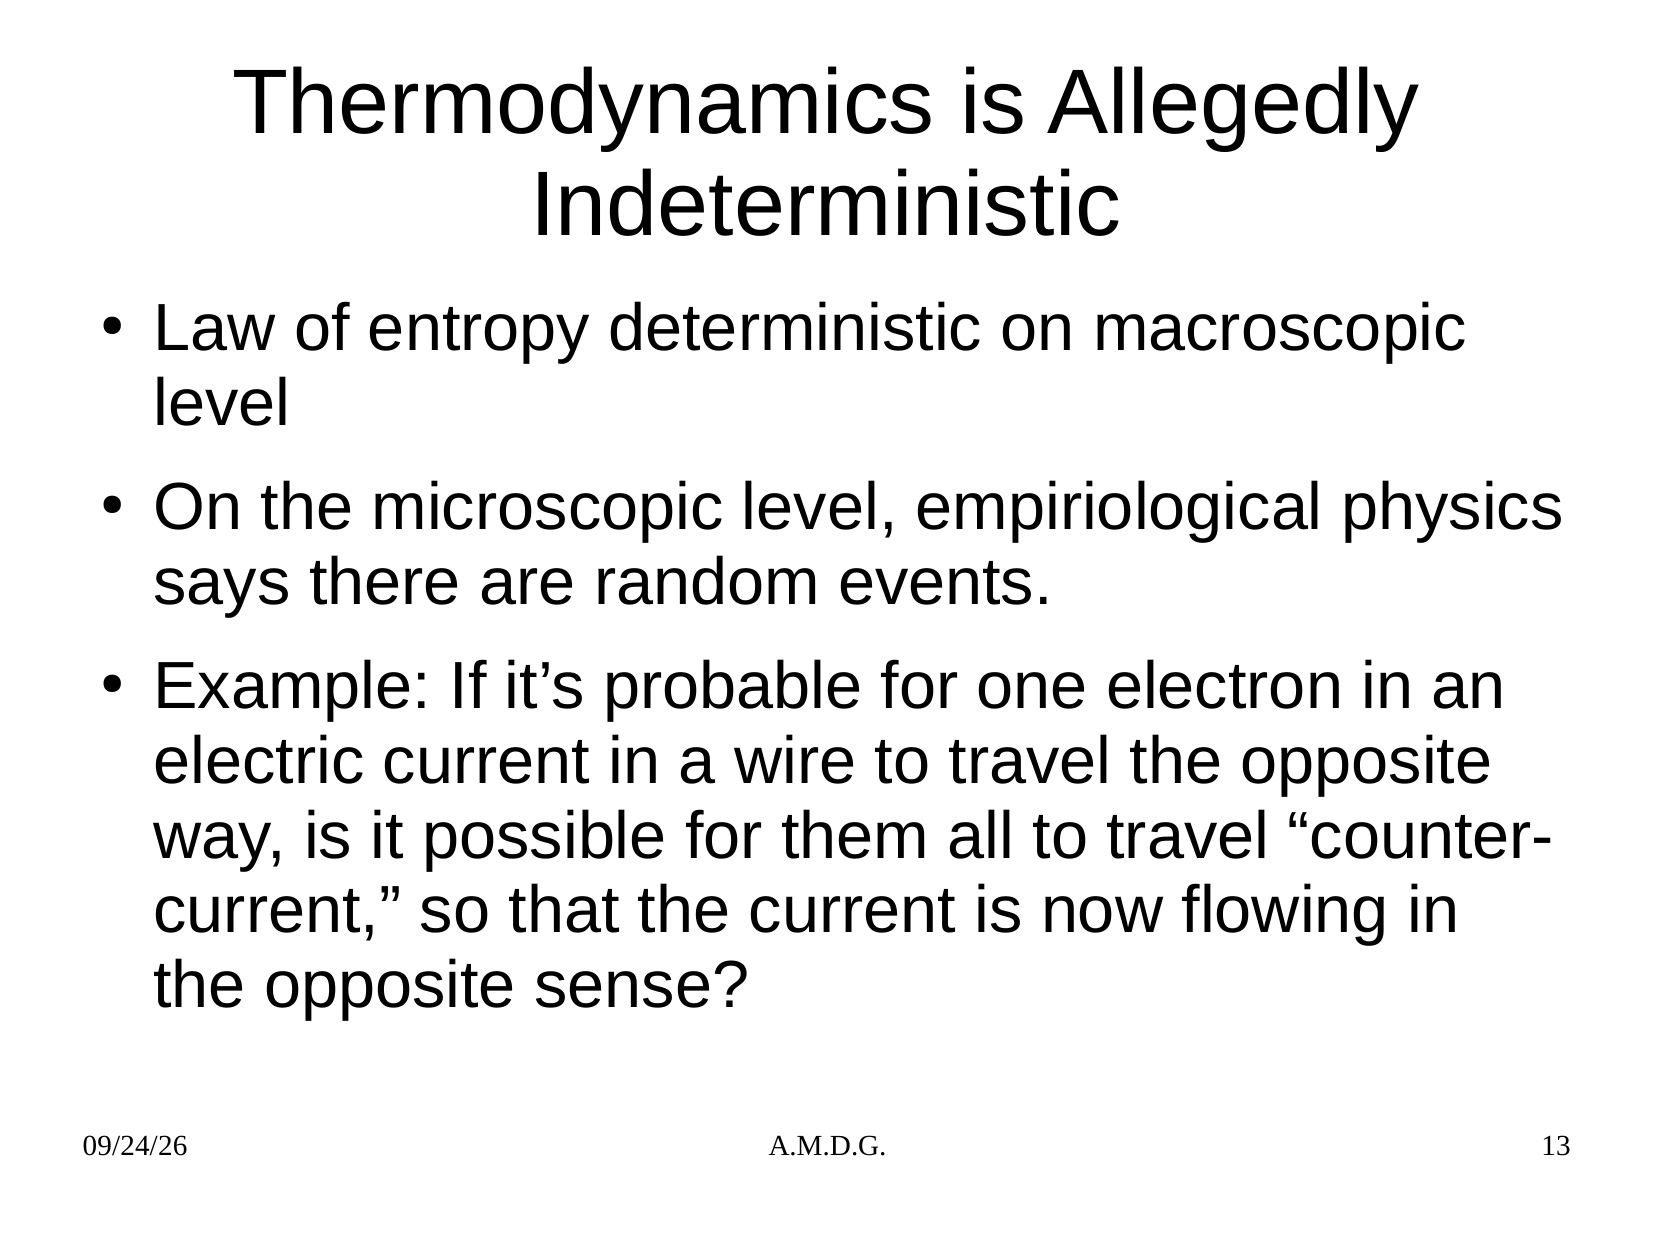

Thermodynamics is Allegedly Indeterministic
# Law of entropy deterministic on macroscopic level
On the microscopic level, empiriological physics says there are random events.
Example: If it’s probable for one electron in an electric current in a wire to travel the opposite way, is it possible for them all to travel “counter-current,” so that the current is now flowing in the opposite sense?
A.M.D.G.
13